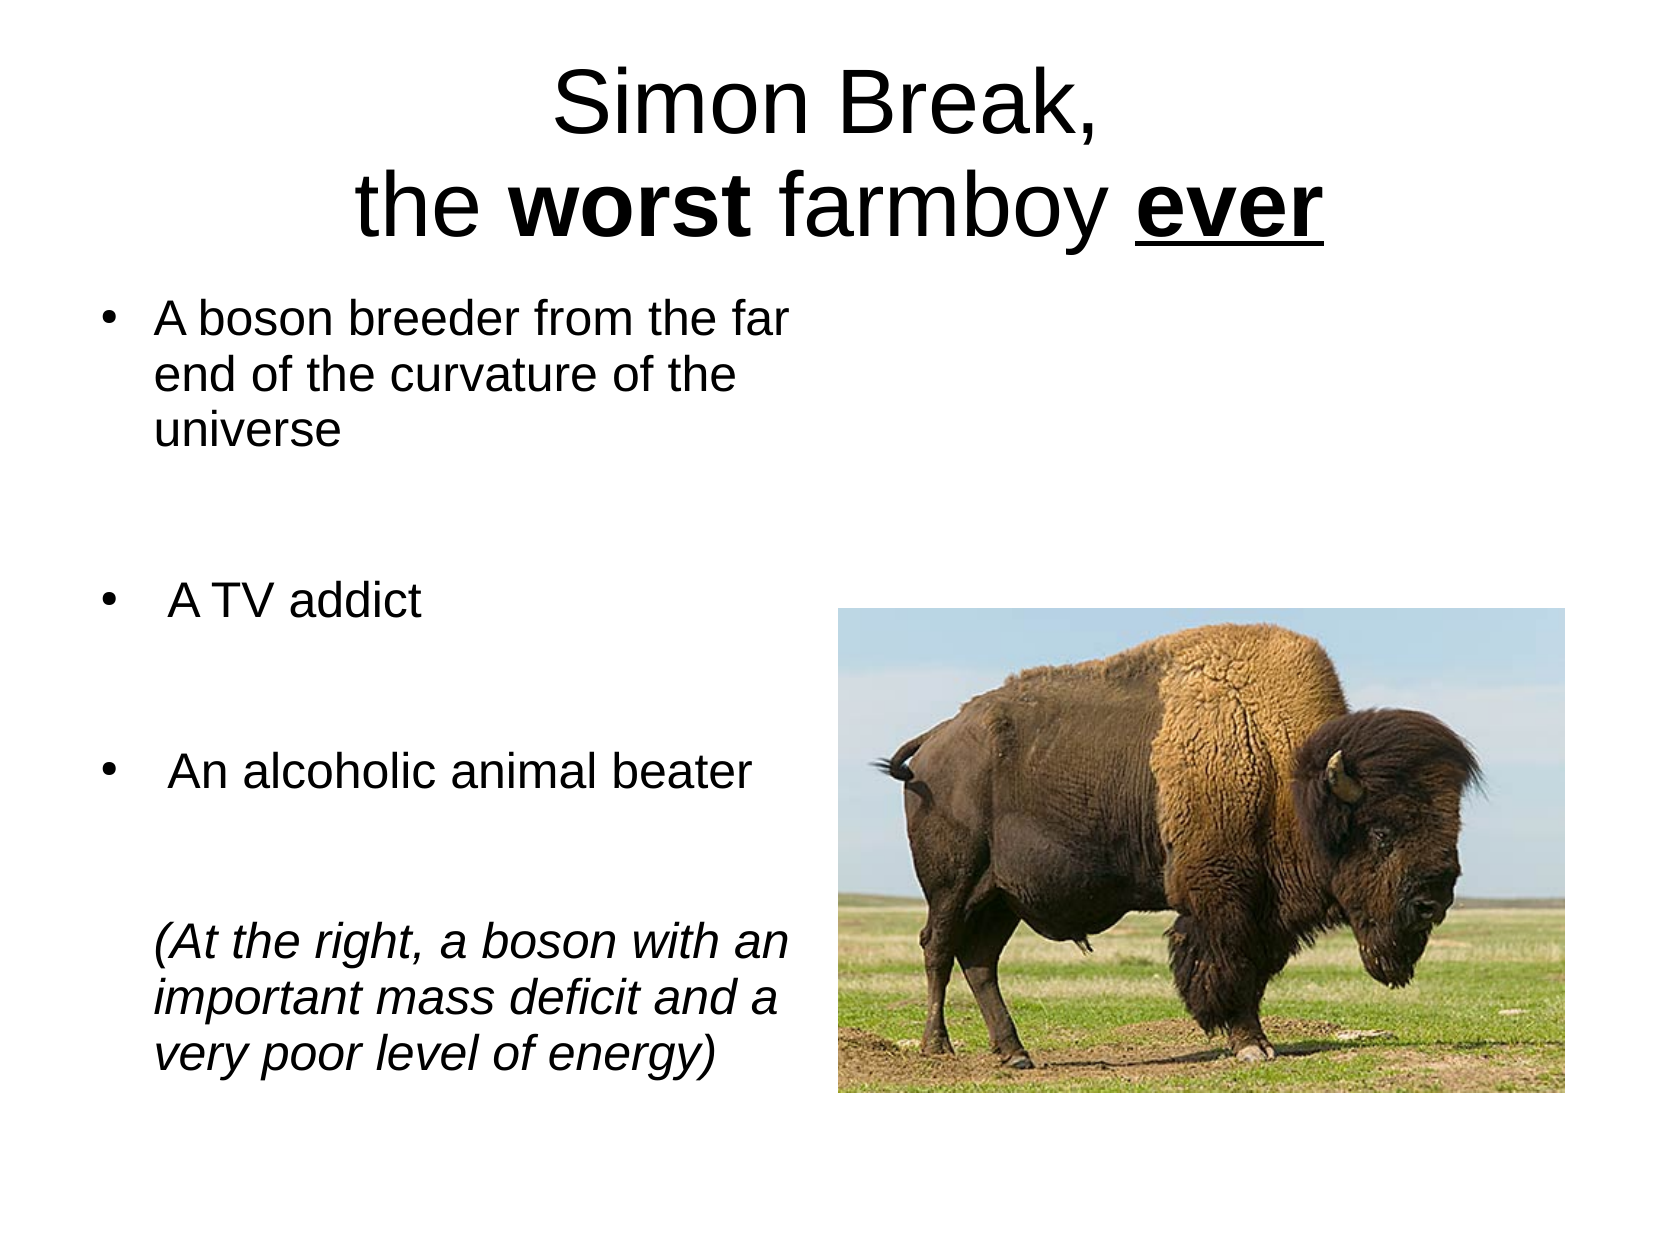

# Simon Break, the worst farmboy ever
A boson breeder from the far end of the curvature of the universe
 A TV addict
 An alcoholic animal beater
(At the right, a boson with an important mass deficit and a very poor level of energy)